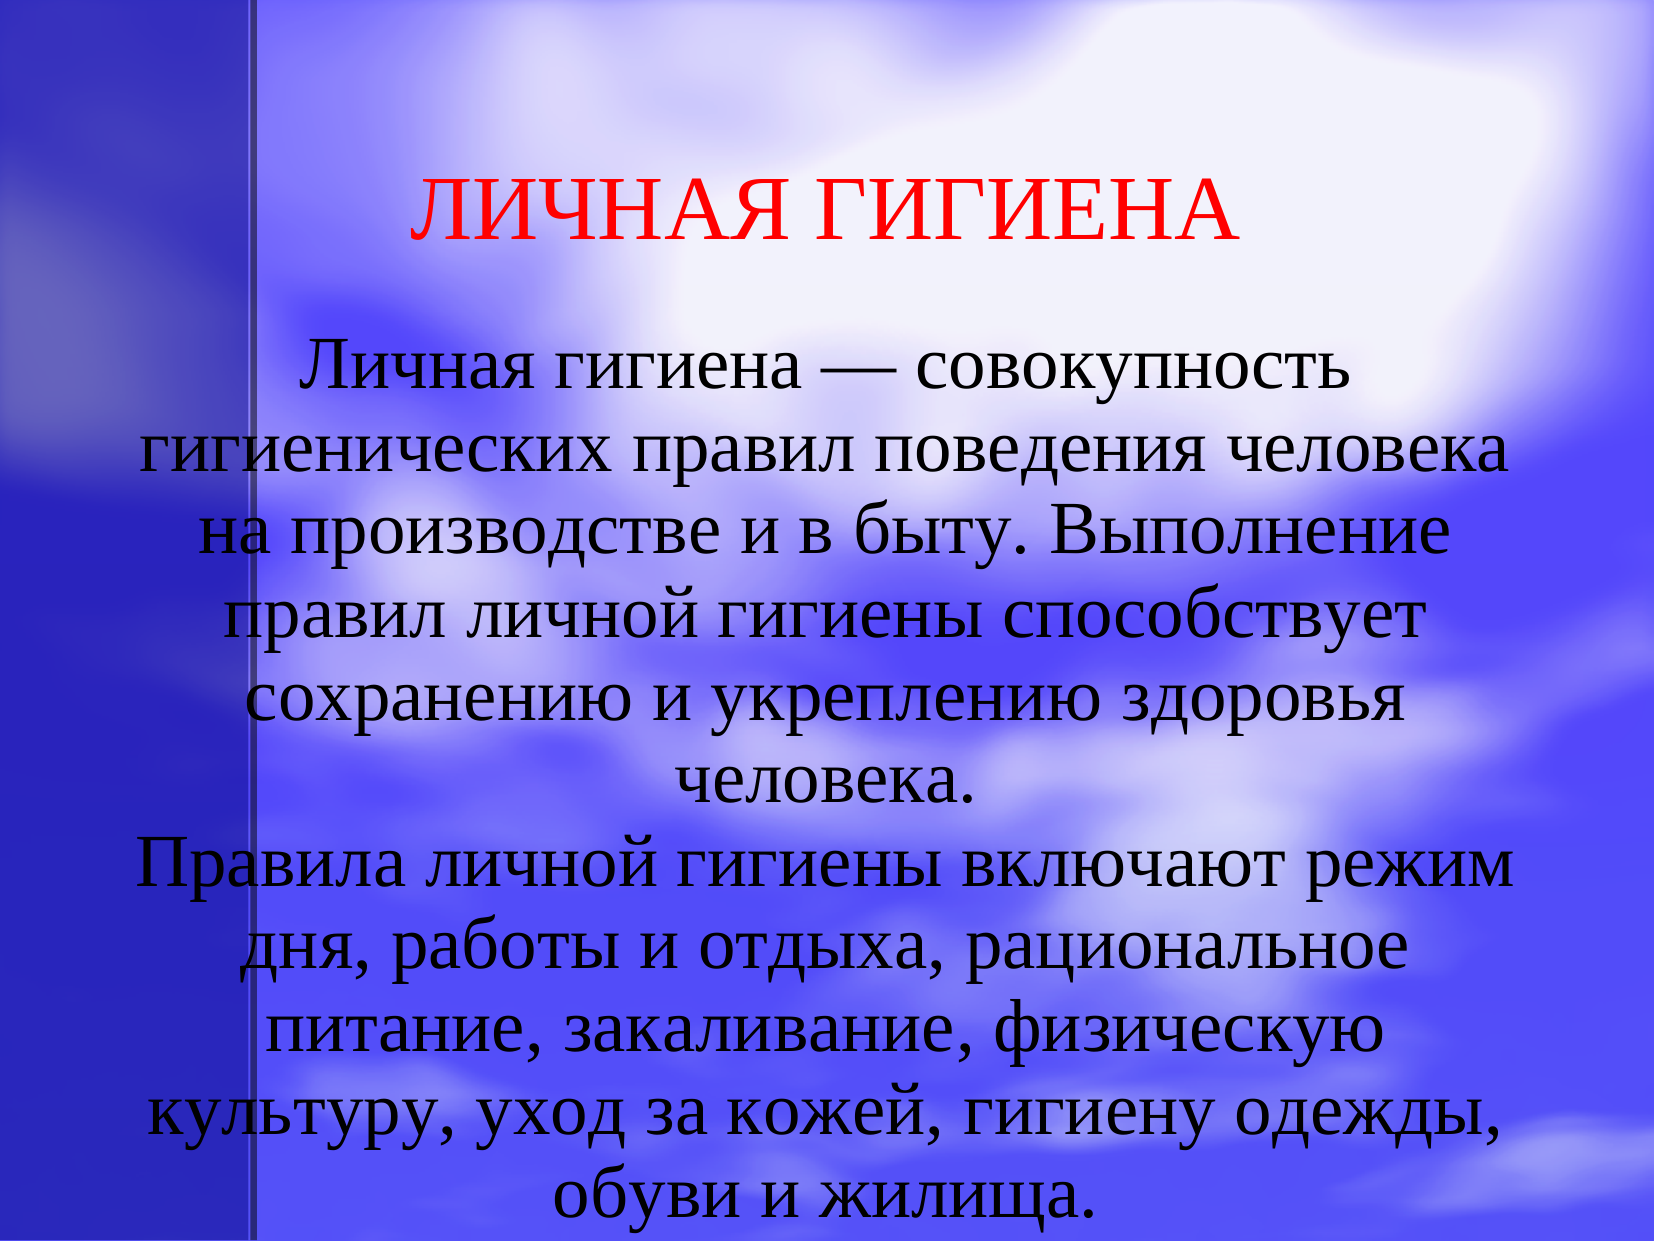

# ЛИЧНАЯ ГИГИЕНА
Личная гигиена — совокупность гигиенических правил поведения человека на производстве и в быту. Выполнение правил личной гигиены способствует сохранению и укреплению здоровья человека.
Правила личной гигиены включают режим дня, работы и отдыха, рациональное питание, закаливание, физическую культуру, уход за кожей, гигиену одежды, обуви и жилища.